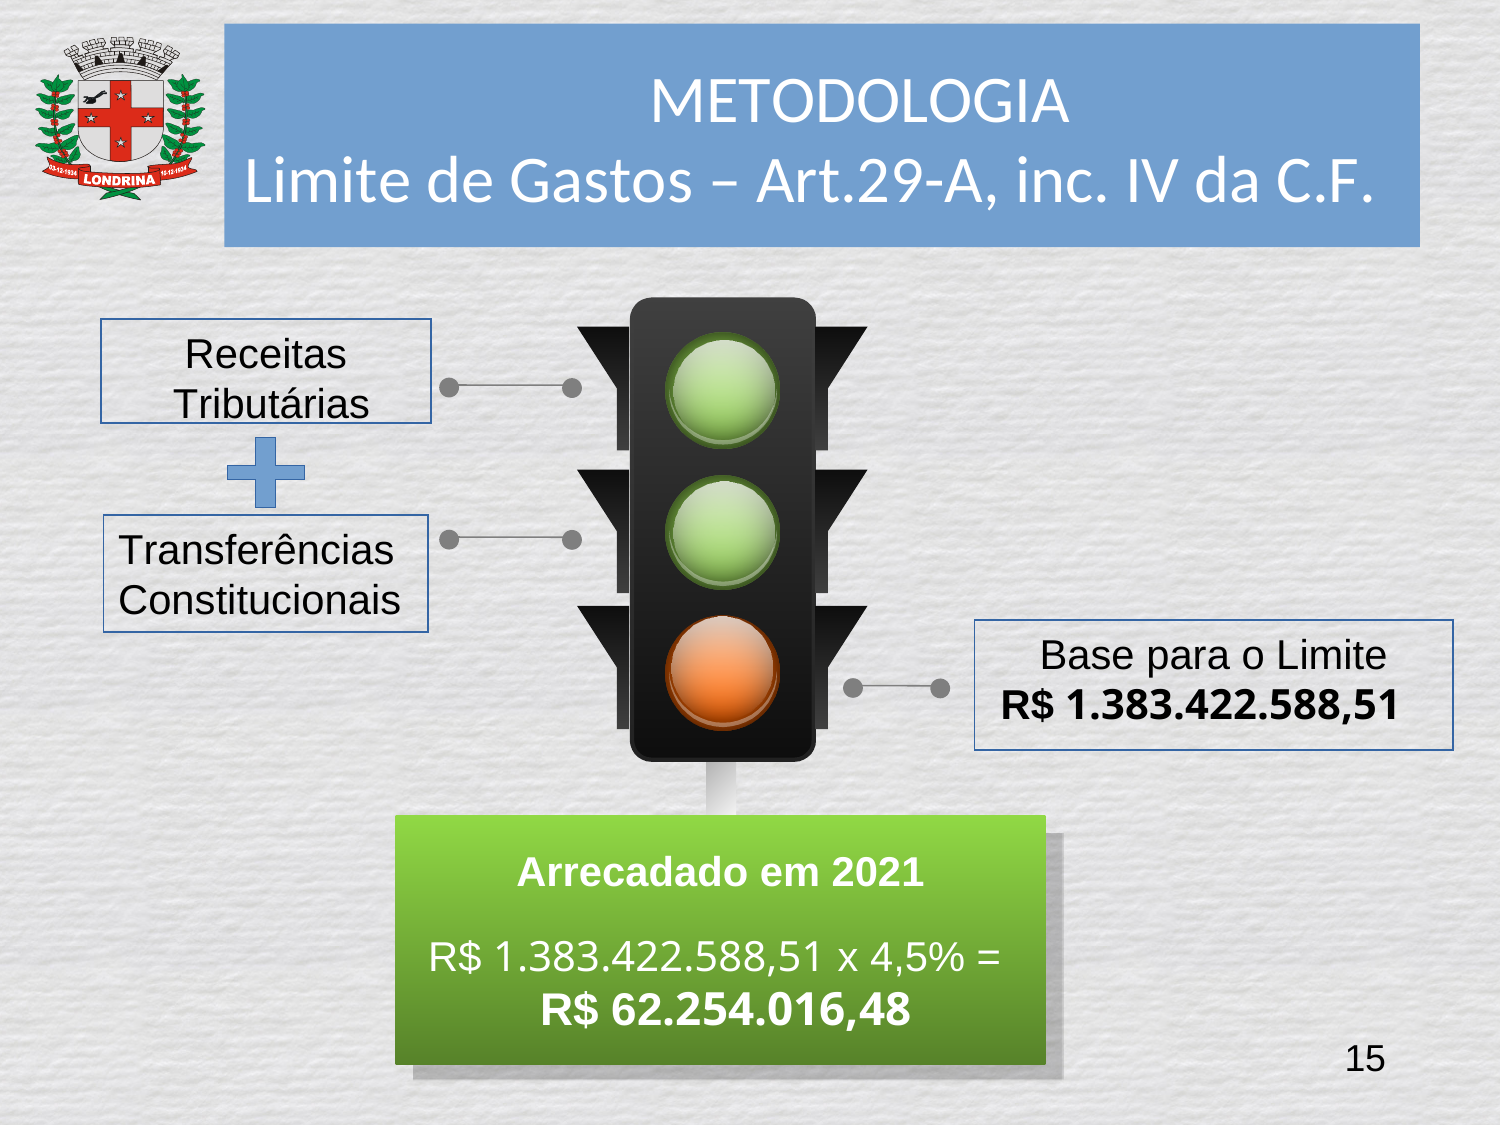

METODOLOGIA
Limite de Gastos – Art.29-A, inc. IV da C.F.
 Receitas Tributárias
Transferências Constitucionais
Base para o Limite
 R$ 1.383.422.588,51
Arrecadado em 2021
R$ 1.383.422.588,51 x 4,5% = R$ 62.254.016,48